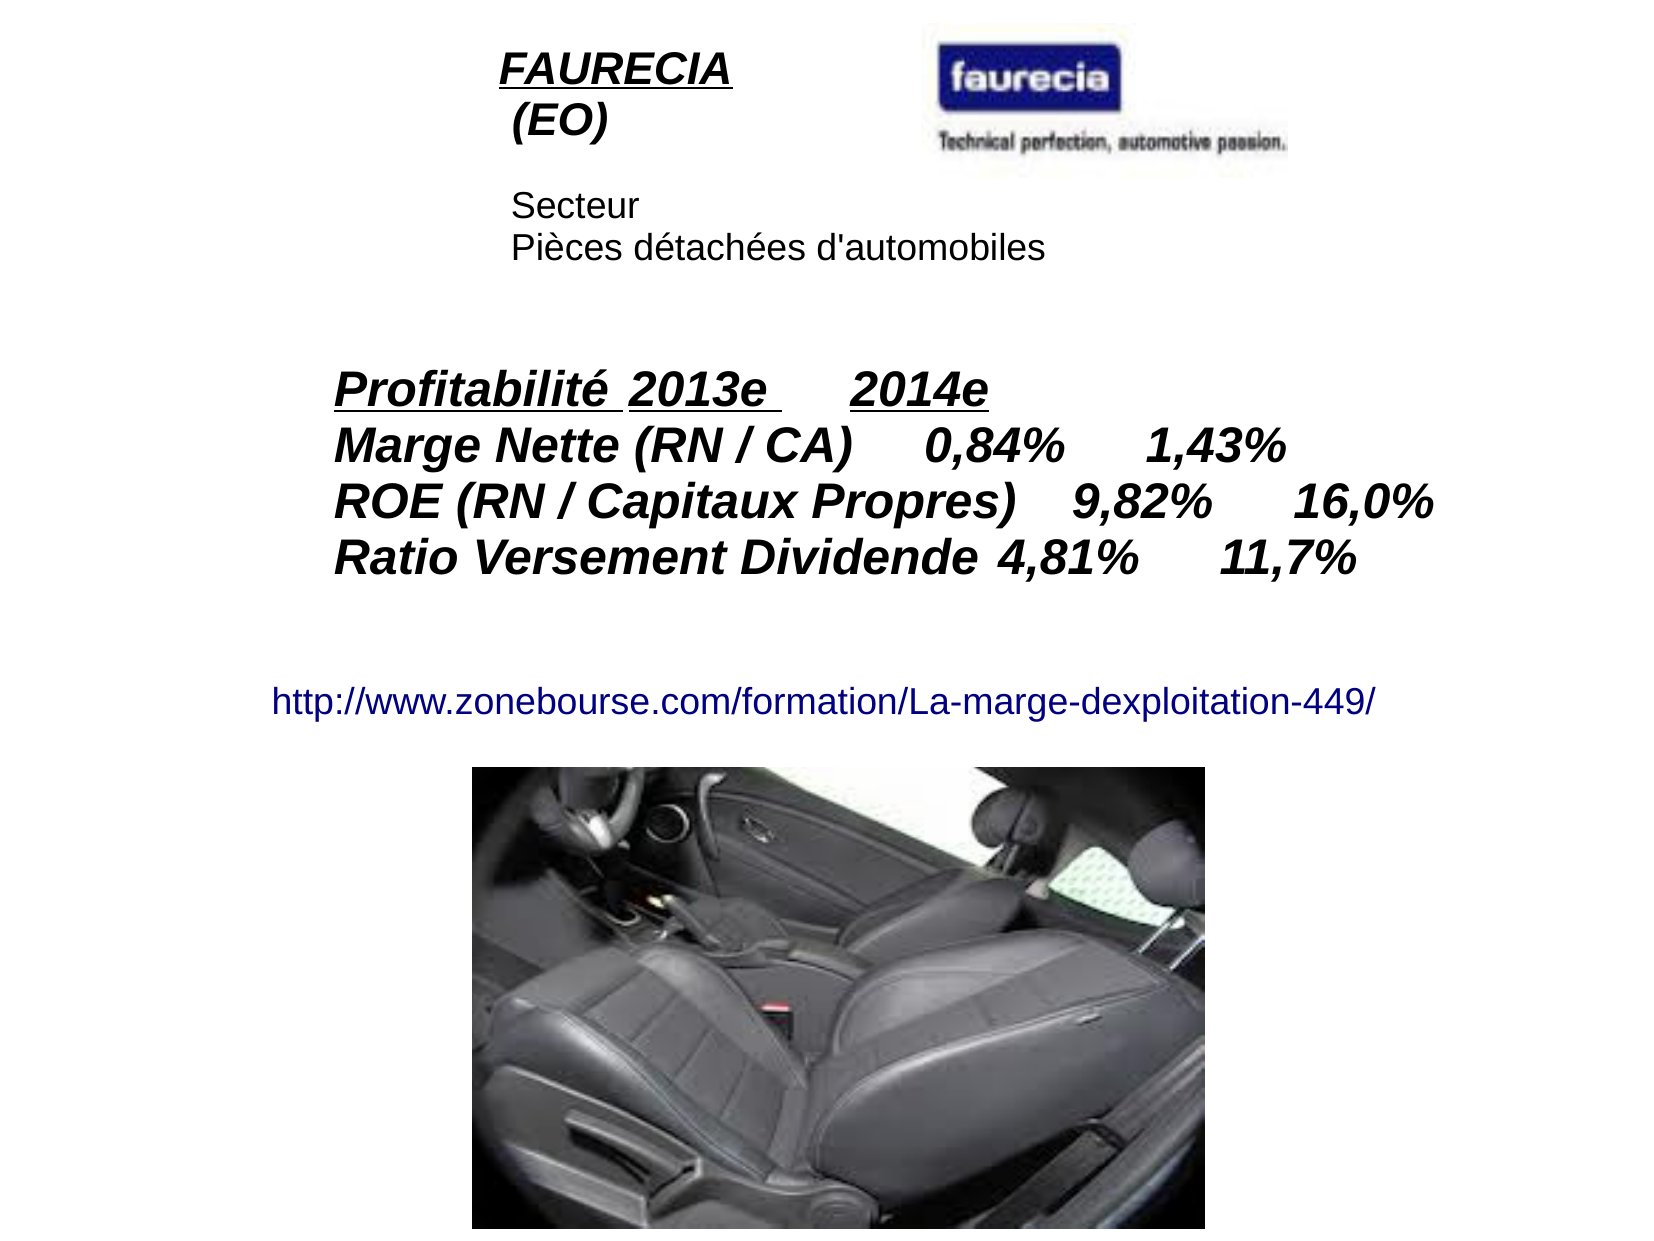

FAURECIA
 (EO)
Secteur
Pièces détachées d'automobiles
Profitabilité 	2013e 	2014e
Marge Nette (RN / CA) 	0,84% 	1,43%
ROE (RN / Capitaux Propres) 	9,82% 	16,0%
Ratio Versement Dividende 	4,81% 	11,7%
http://www.zonebourse.com/formation/La-marge-dexploitation-449/